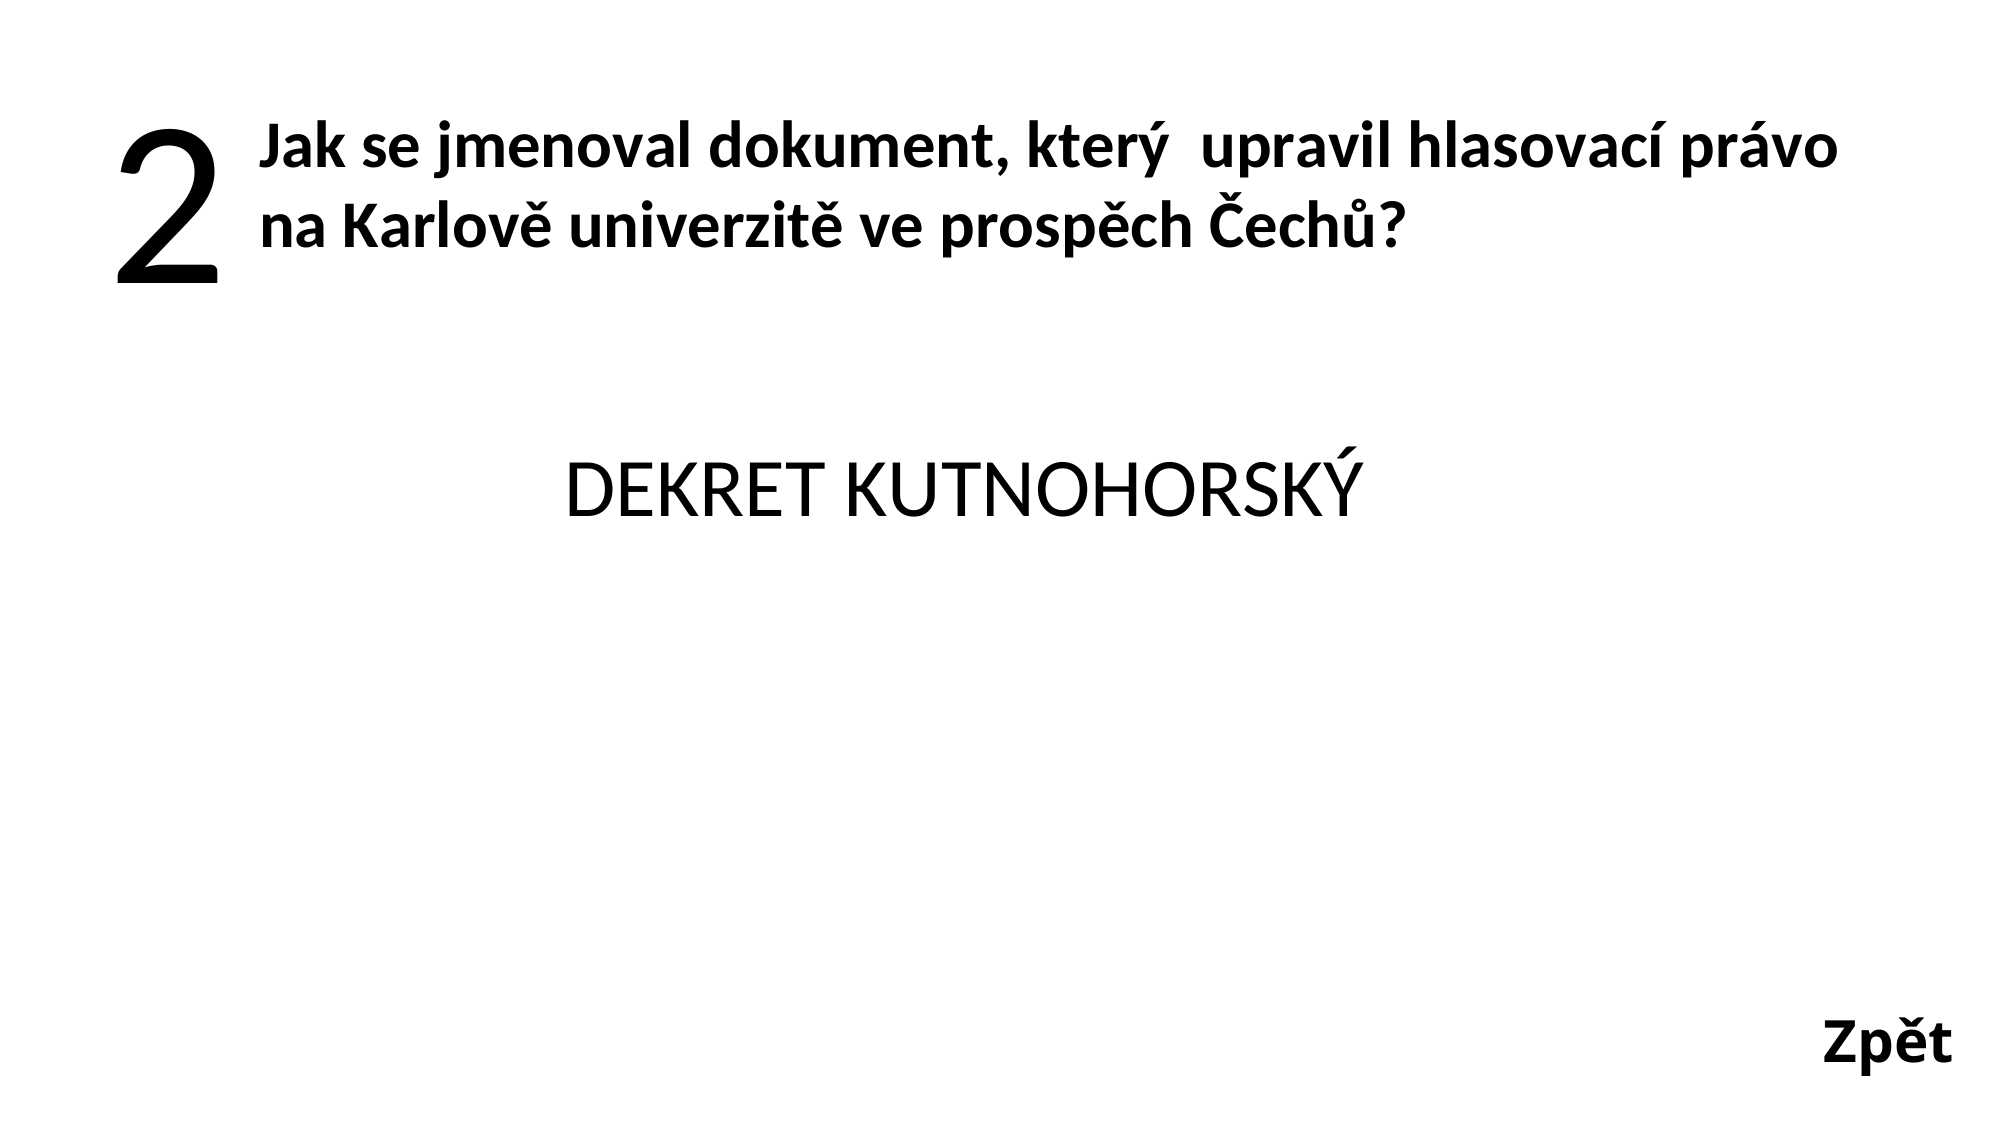

2
Jak se jmenoval dokument, který upravil hlasovací právo na Karlově univerzitě ve prospěch Čechů?
DEKRET KUTNOHORSKÝ
Zpět